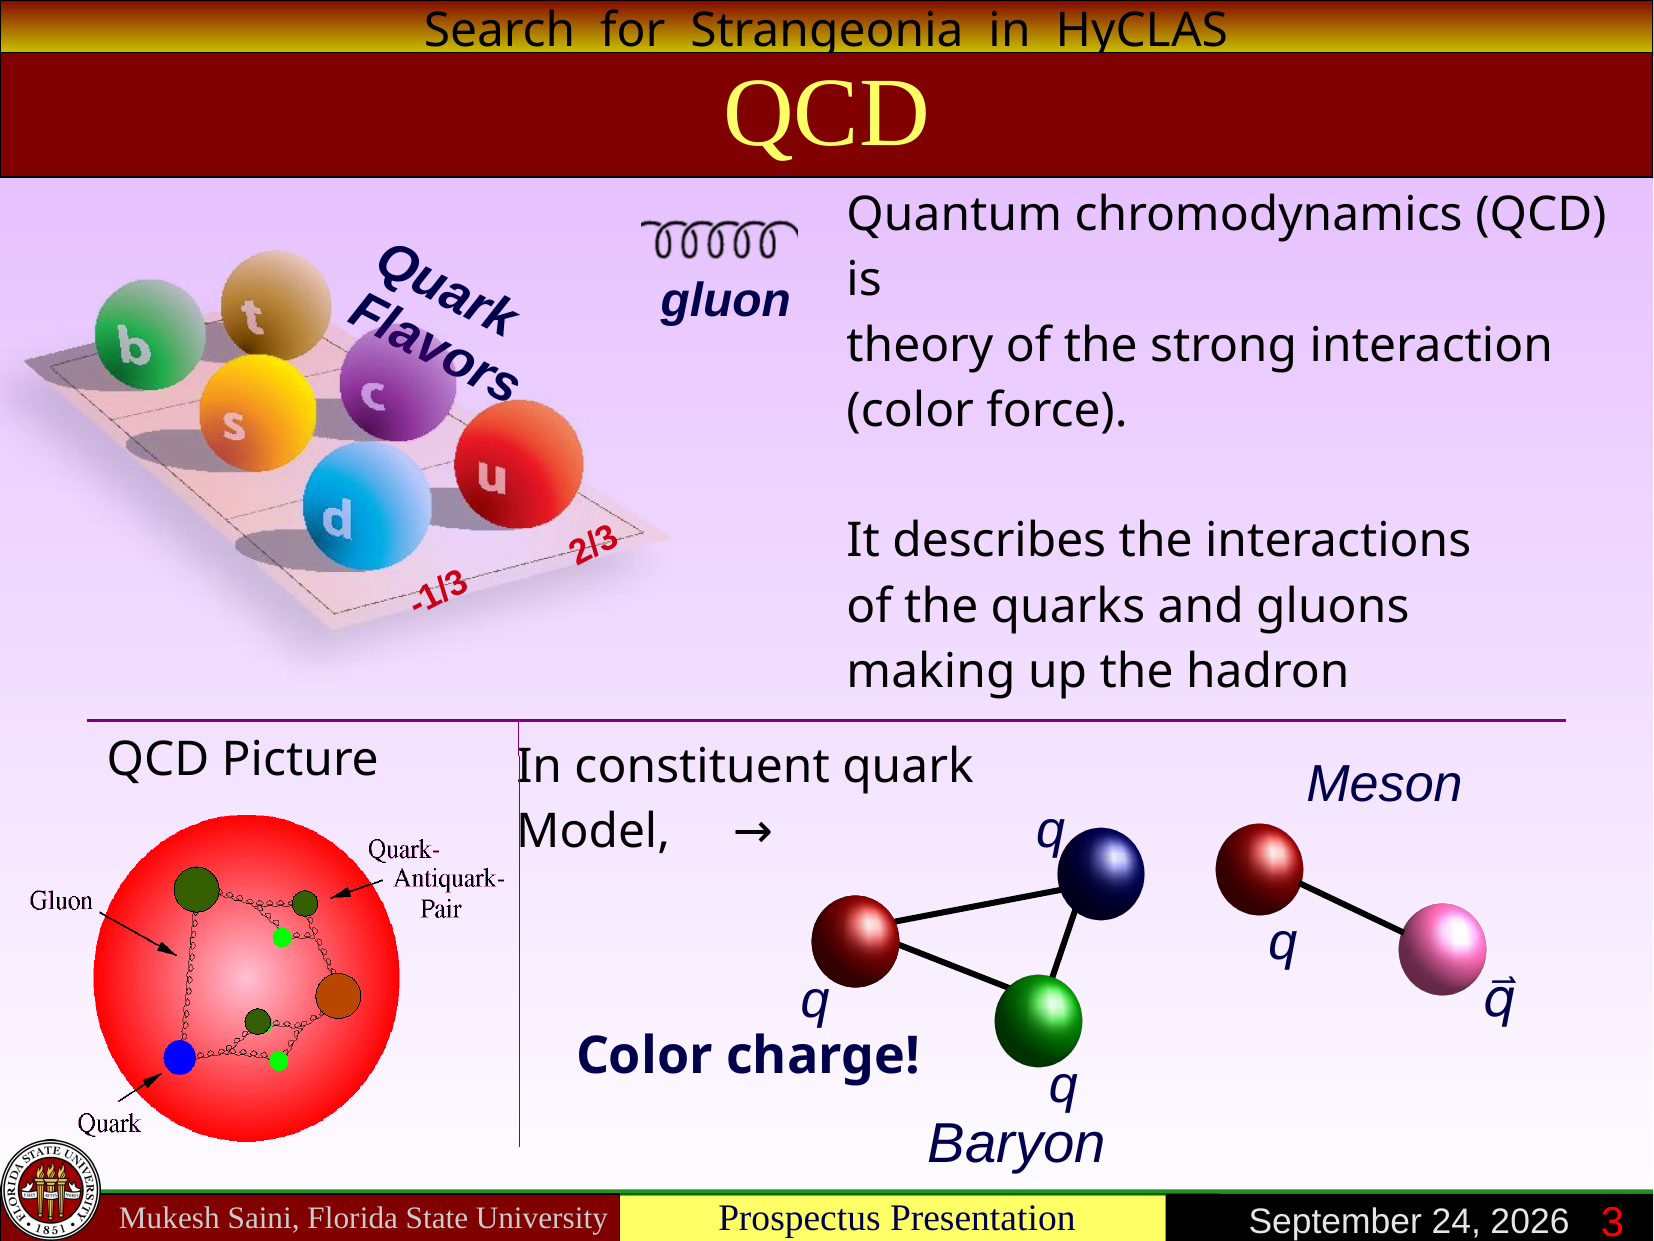

QCD
Quantum chromodynamics (QCD) is
theory of the strong interaction (color force).
It describes the interactions
of the quarks and gluons
making up the hadron
Quark Flavors
gluon
2/3
-1/3
QCD Picture
 In constituent quark Model, →
Meson
q
q⃑
q
Baryon
q
Color charge!
q